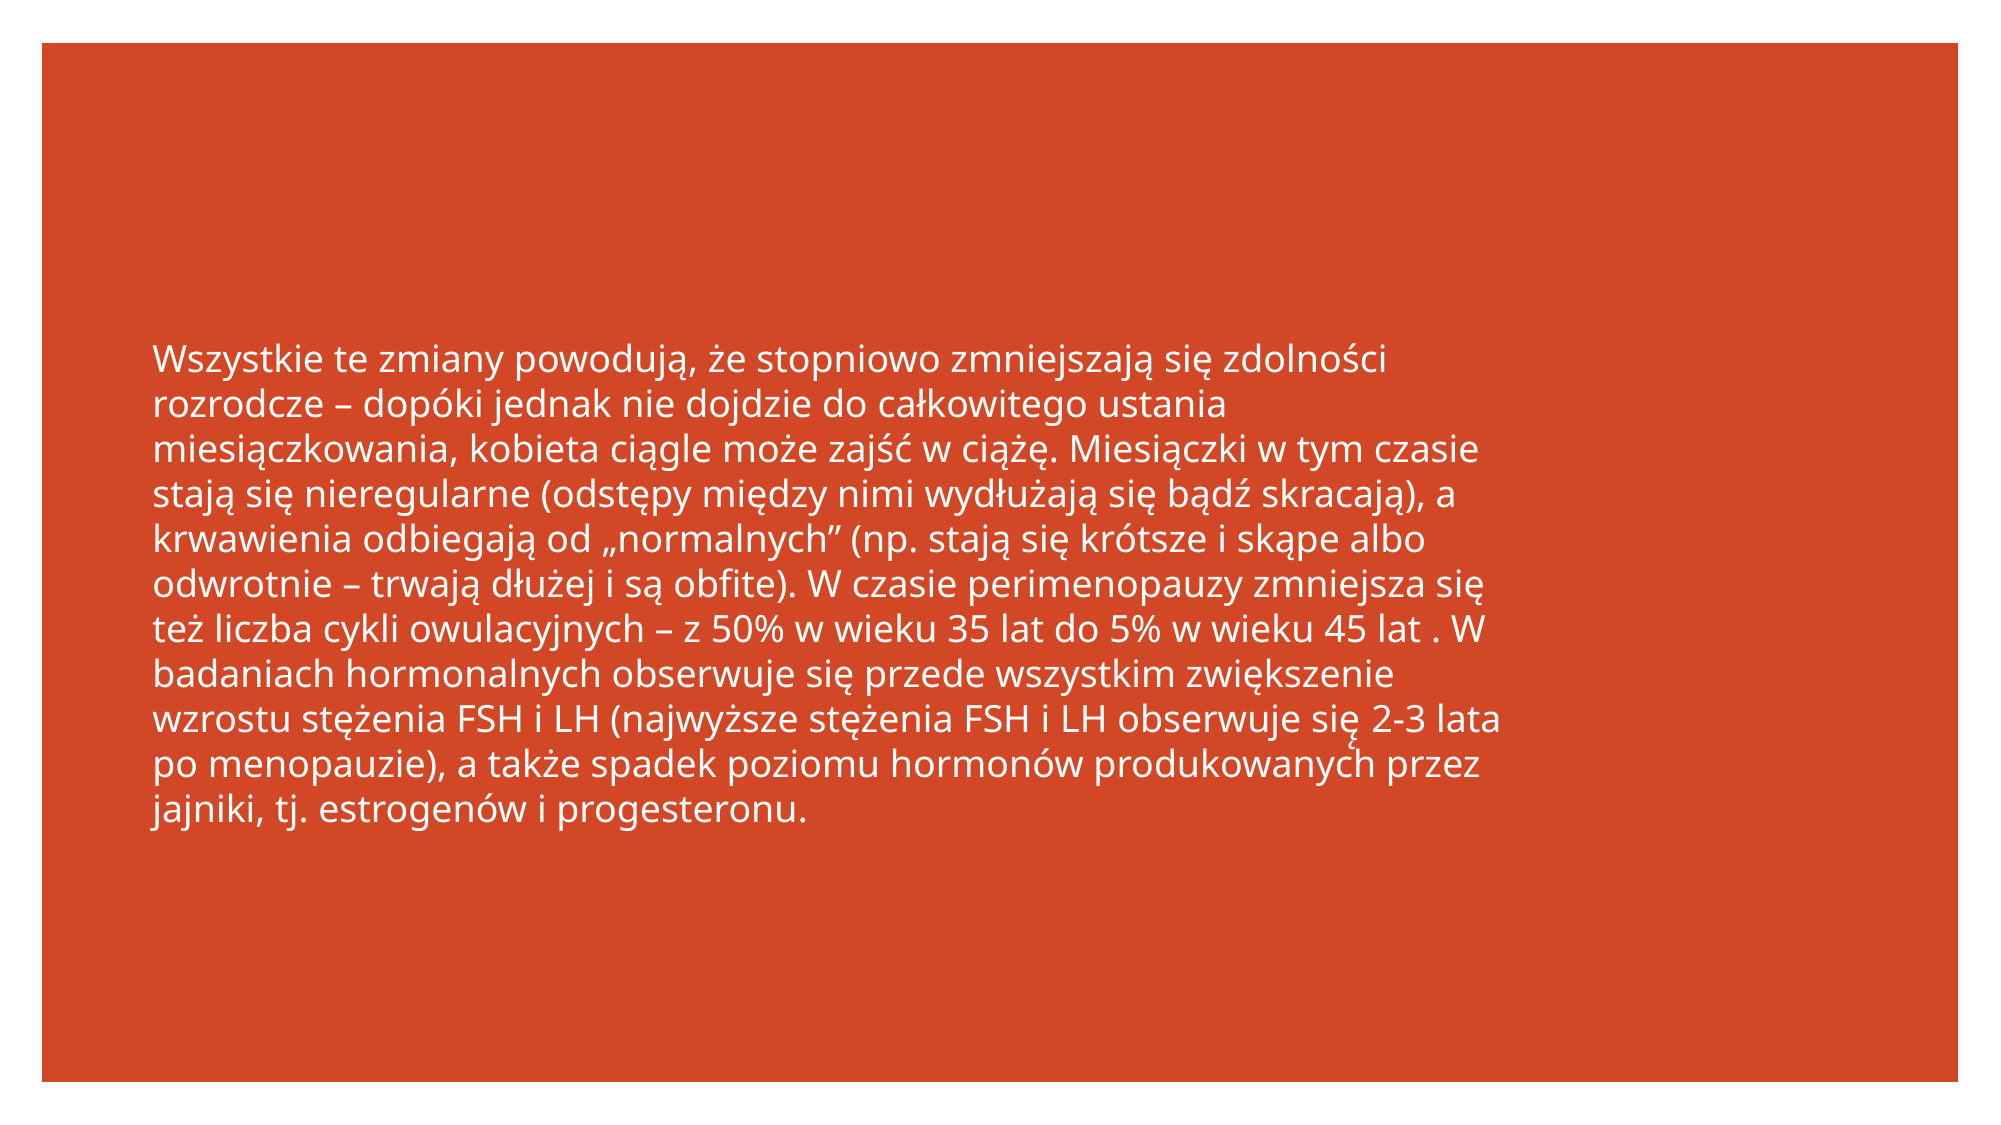

Wszystkie te zmiany powodują, że stopniowo zmniejszają się zdolności rozrodcze – dopóki jednak nie dojdzie do całkowitego ustania miesiączkowania, kobieta ciągle może zajść w ciążę. Miesiączki w tym czasie stają się nieregularne (odstępy między nimi wydłużają się bądź skracają), a krwawienia odbiegają od „normalnych” (np. stają się krótsze i skąpe albo odwrotnie – trwają dłużej i są obfite). W czasie perimenopauzy zmniejsza się też liczba cykli owulacyjnych – z 50% w wieku 35 lat do 5% w wieku 45 lat . W badaniach hormonalnych obserwuje się przede wszystkim zwiększenie wzrostu stężenia FSH i LH (najwyższe stężenia FSH i LH obserwuje się̨ 2-3 lata po menopauzie), a także spadek poziomu hormonów produkowanych przez jajniki, tj. estrogenów i progesteronu.